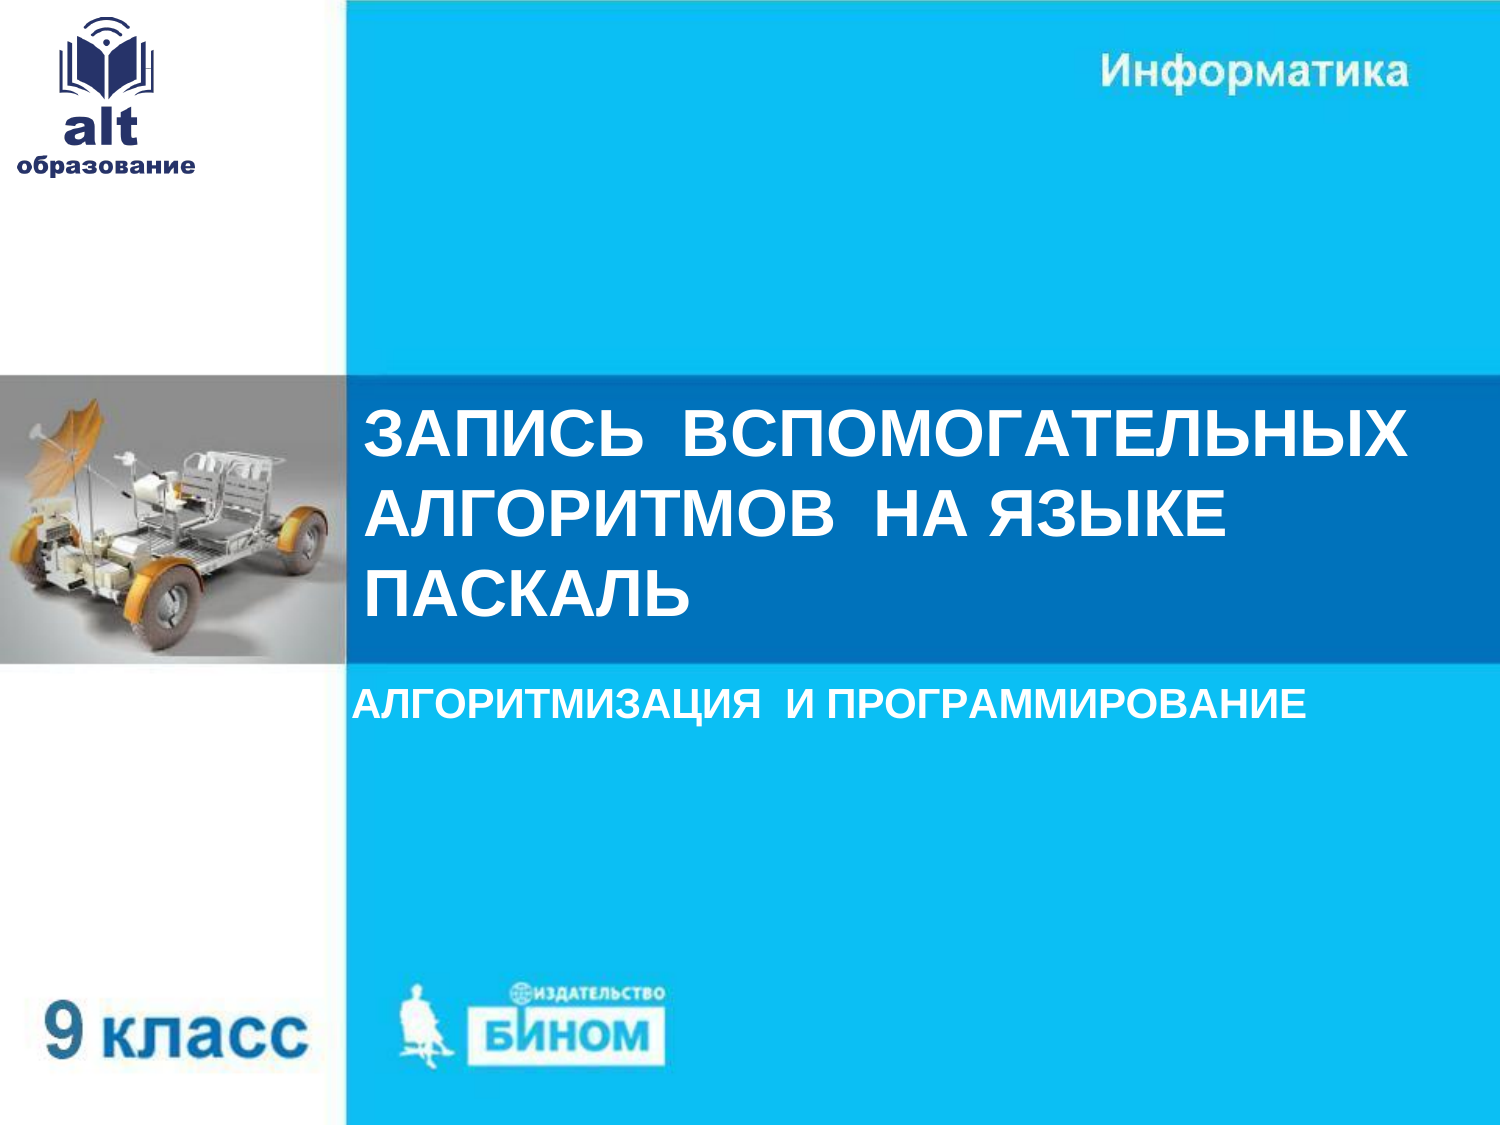

ЗАПИСЬ ВСПОМОГАТЕЛЬНЫХ АЛГОРИТМОВ НА ЯЗЫКЕ ПАСКАЛЬ
АЛГОРИТМИЗАЦИЯ И ПРОГРАММИРОВАНИЕ